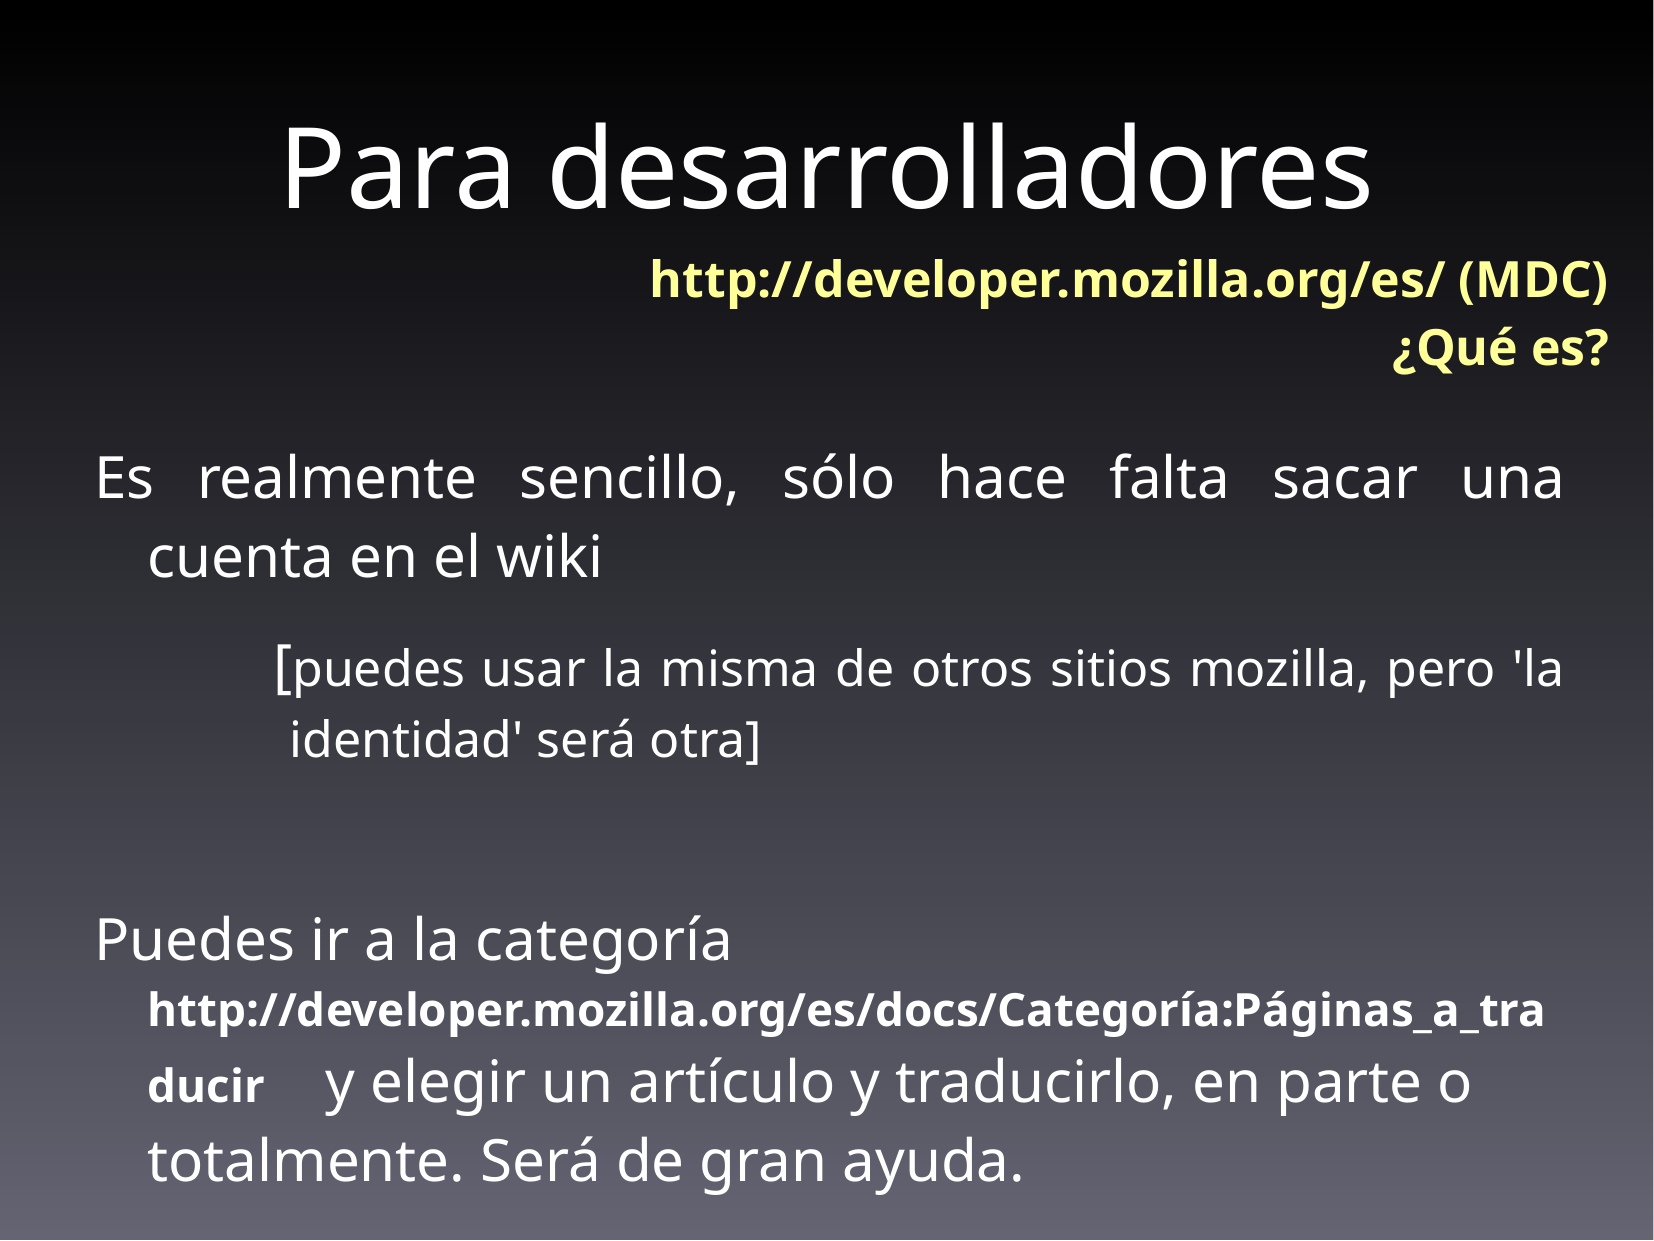

Para desarrolladores
http://developer.mozilla.org/es/ (MDC)
¿Qué es?
# Es realmente sencillo, sólo hace falta sacar una cuenta en el wiki
 [puedes usar la misma de otros sitios mozilla, pero 'la identidad' será otra]
Puedes ir a la categoría http://developer.mozilla.org/es/docs/Categoría:Páginas_a_traducir y elegir un artículo y traducirlo, en parte o totalmente. Será de gran ayuda.